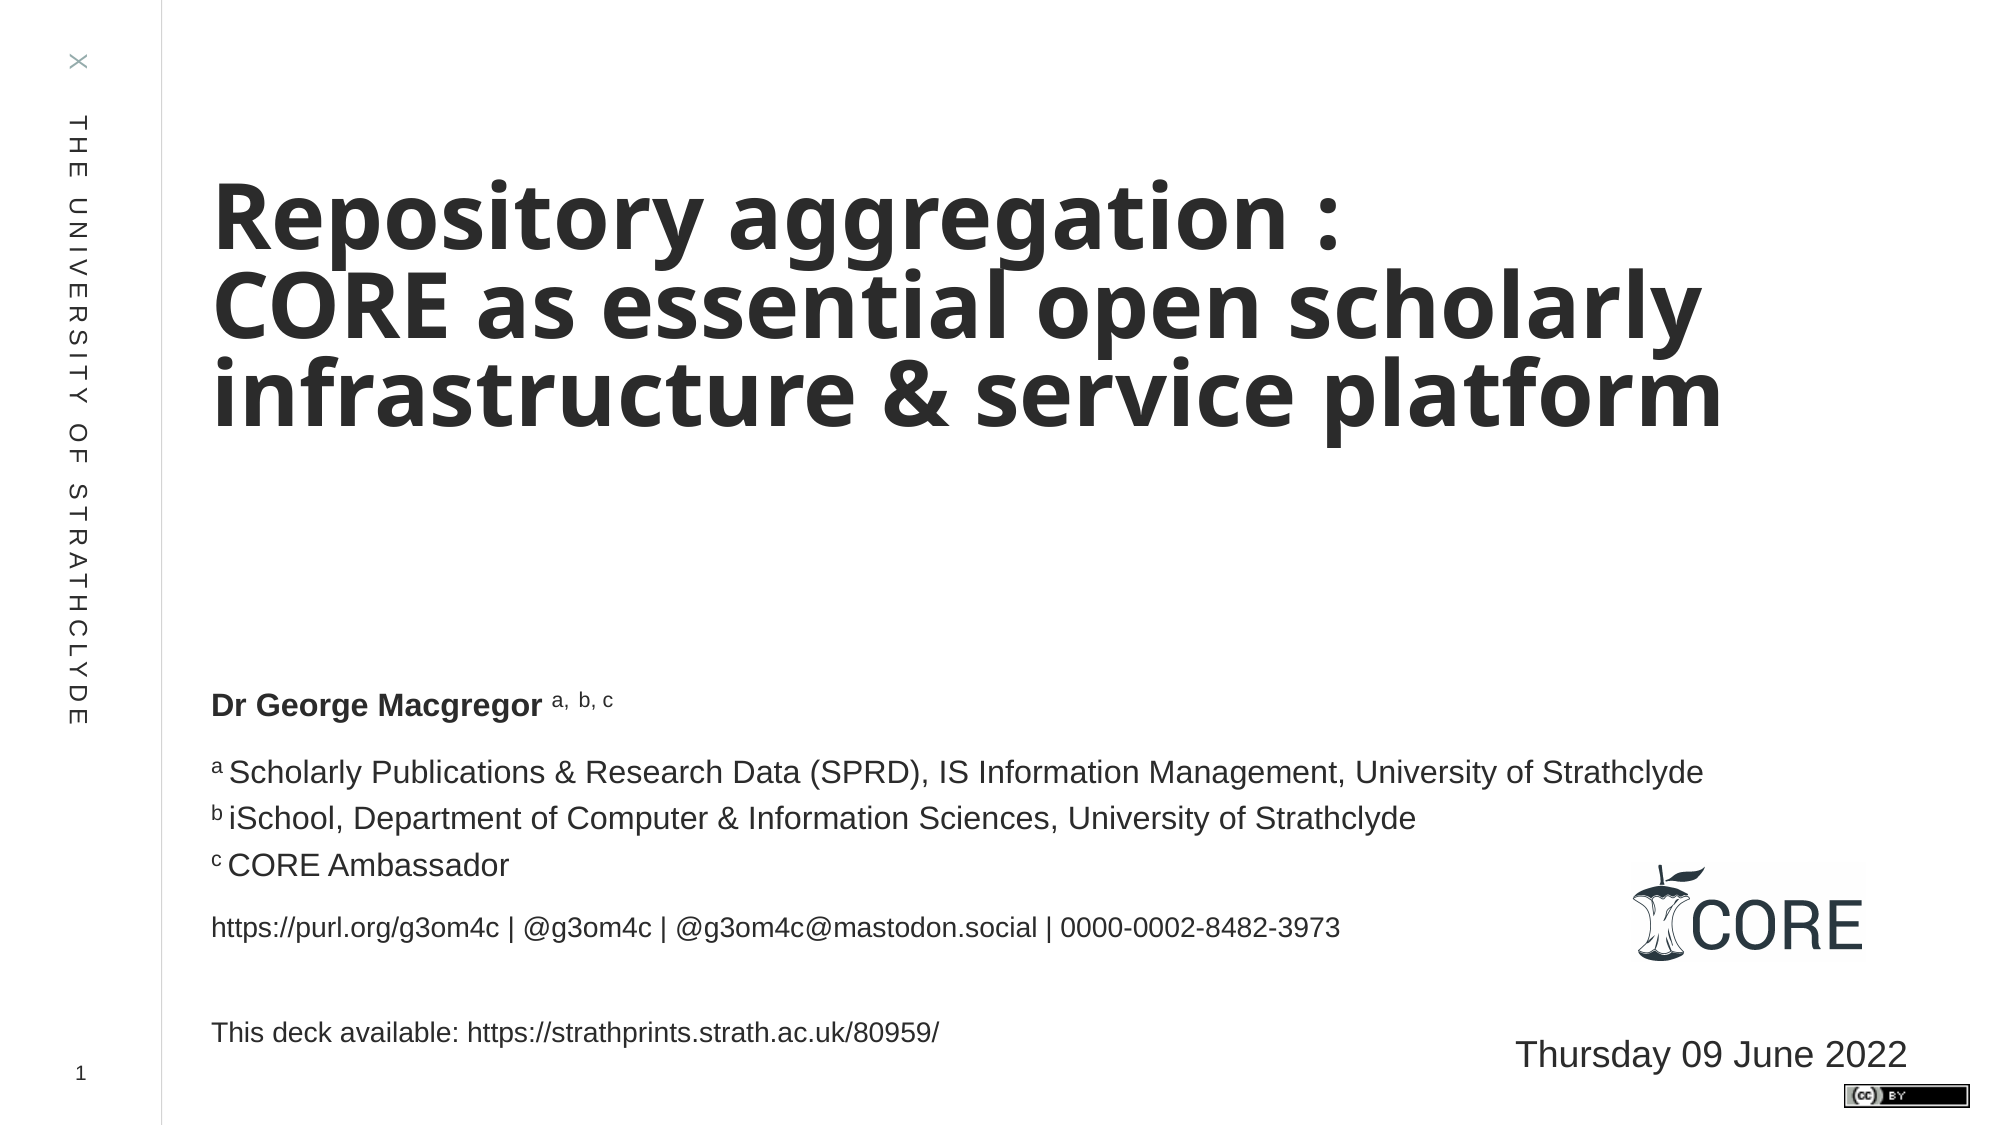

# Repository aggregation : CORE as essential open scholarly infrastructure & service platform
Dr George Macgregor a, b, c
a Scholarly Publications & Research Data (SPRD), IS Information Management, University of Strathclyde
b iSchool, Department of Computer & Information Sciences, University of Strathclyde
c CORE Ambassador
https://purl.org/g3om4c | @g3om4c | @g3om4c@mastodon.social | 0000-0002-8482-3973
This deck available: https://strathprints.strath.ac.uk/80959/
Thursday 09 June 2022